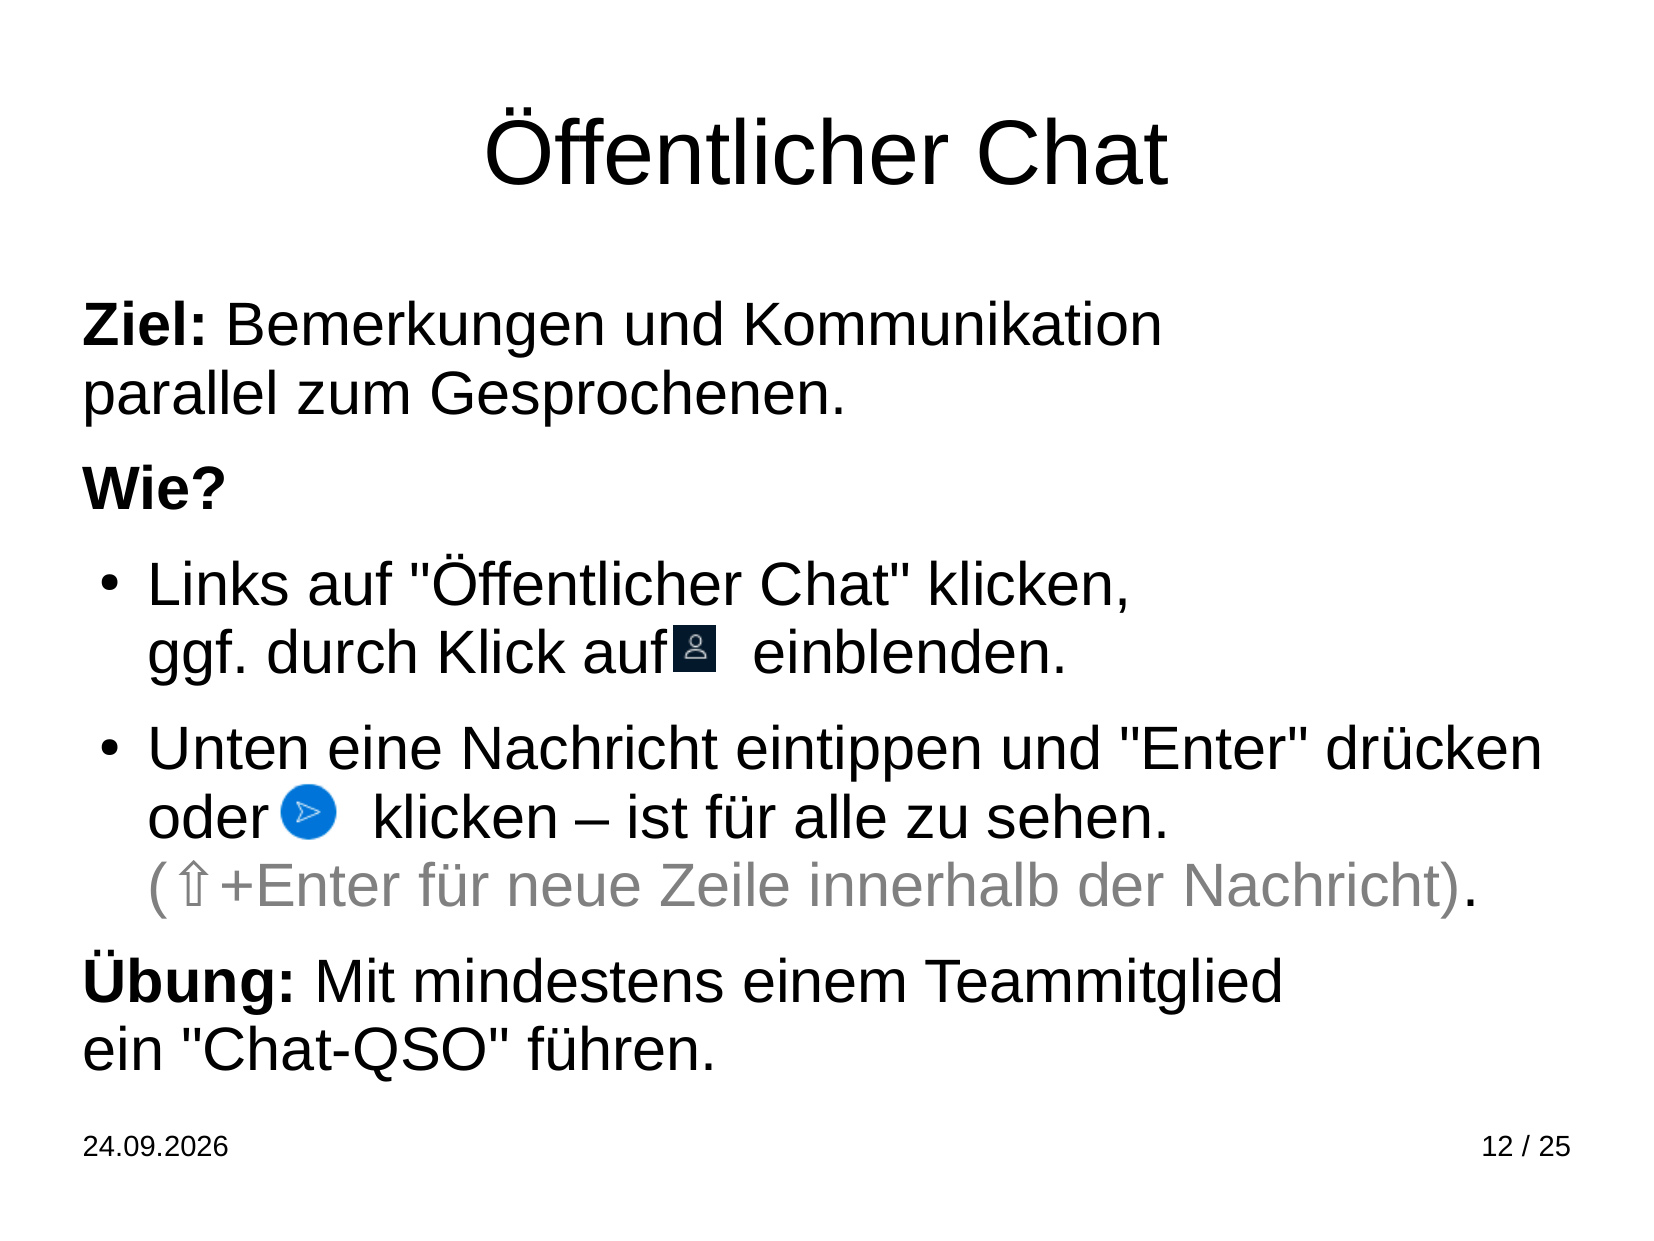

# Öffentlicher Chat
Ziel: Bemerkungen und Kommunikation
parallel zum Gesprochenen.
Wie?
Links auf "Öffentlicher Chat" klicken,
ggf. durch Klick auf einblenden.
Unten eine Nachricht eintippen und "Enter" drücken oder klicken – ist für alle zu sehen.
(⇧+Enter für neue Zeile innerhalb der Nachricht).
Übung: Mit mindestens einem Teammitglied
ein "Chat-QSO" führen.